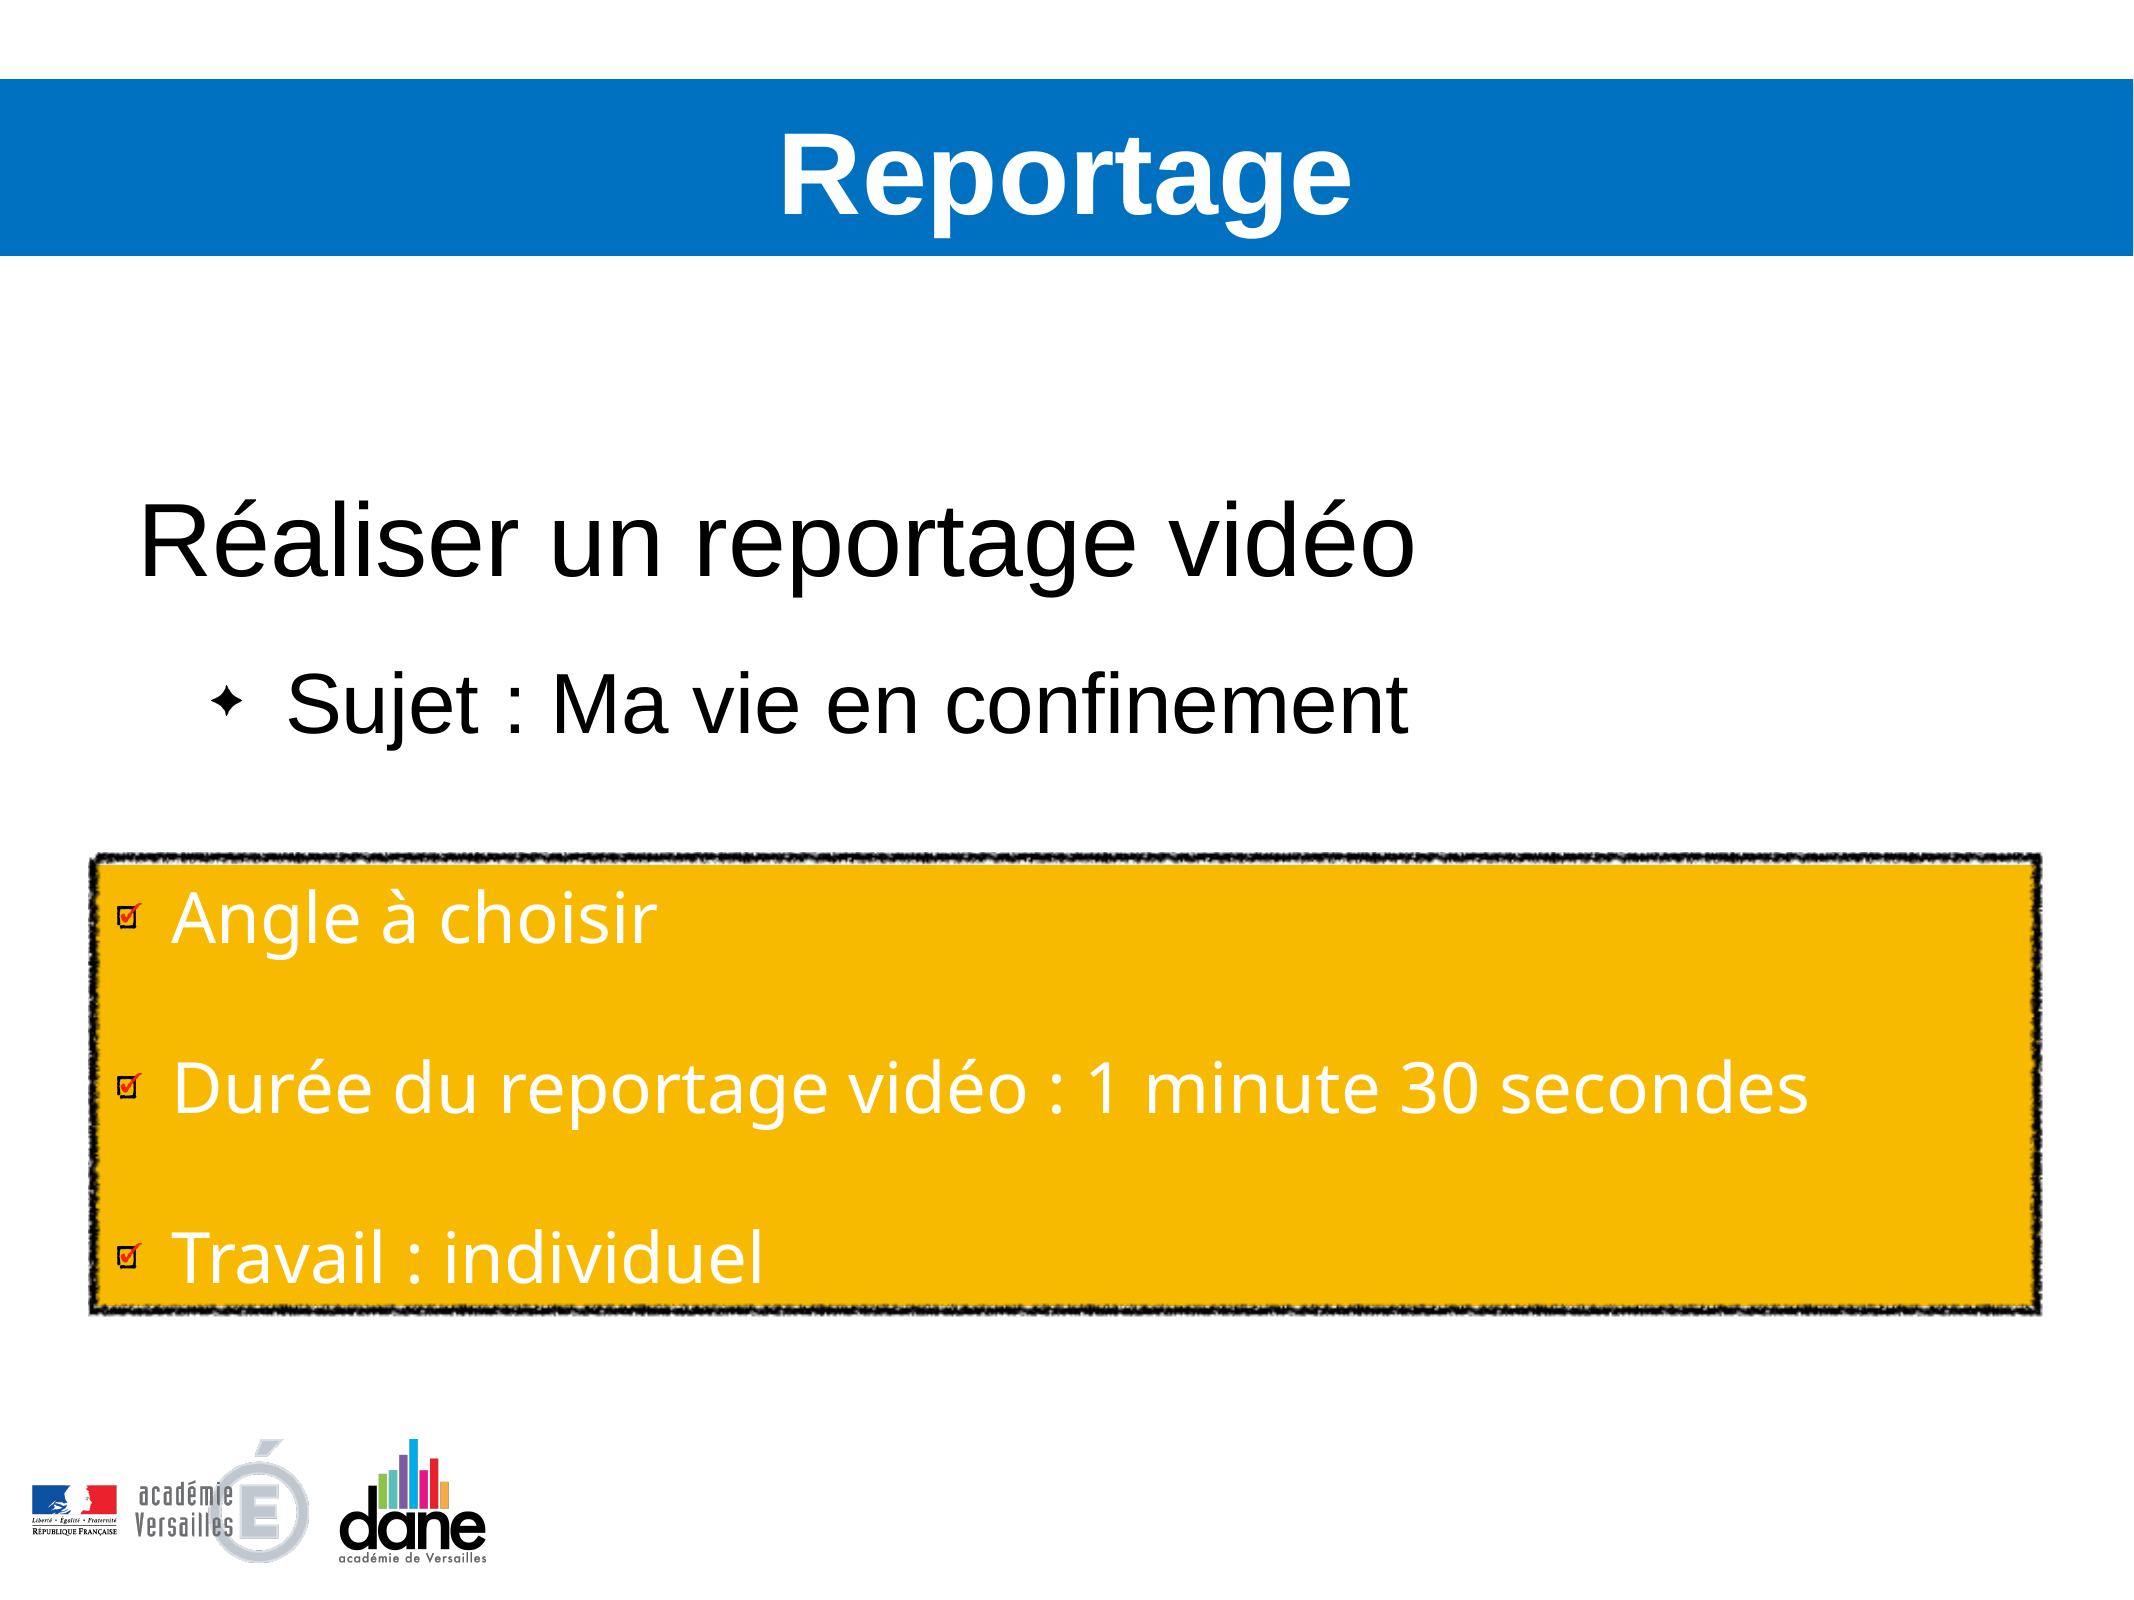

Reportage
Réaliser un reportage vidéo
Sujet : Ma vie en confinement
 Angle à choisir
 Durée du reportage vidéo : 1 minute 30 secondes
 Travail : individuel